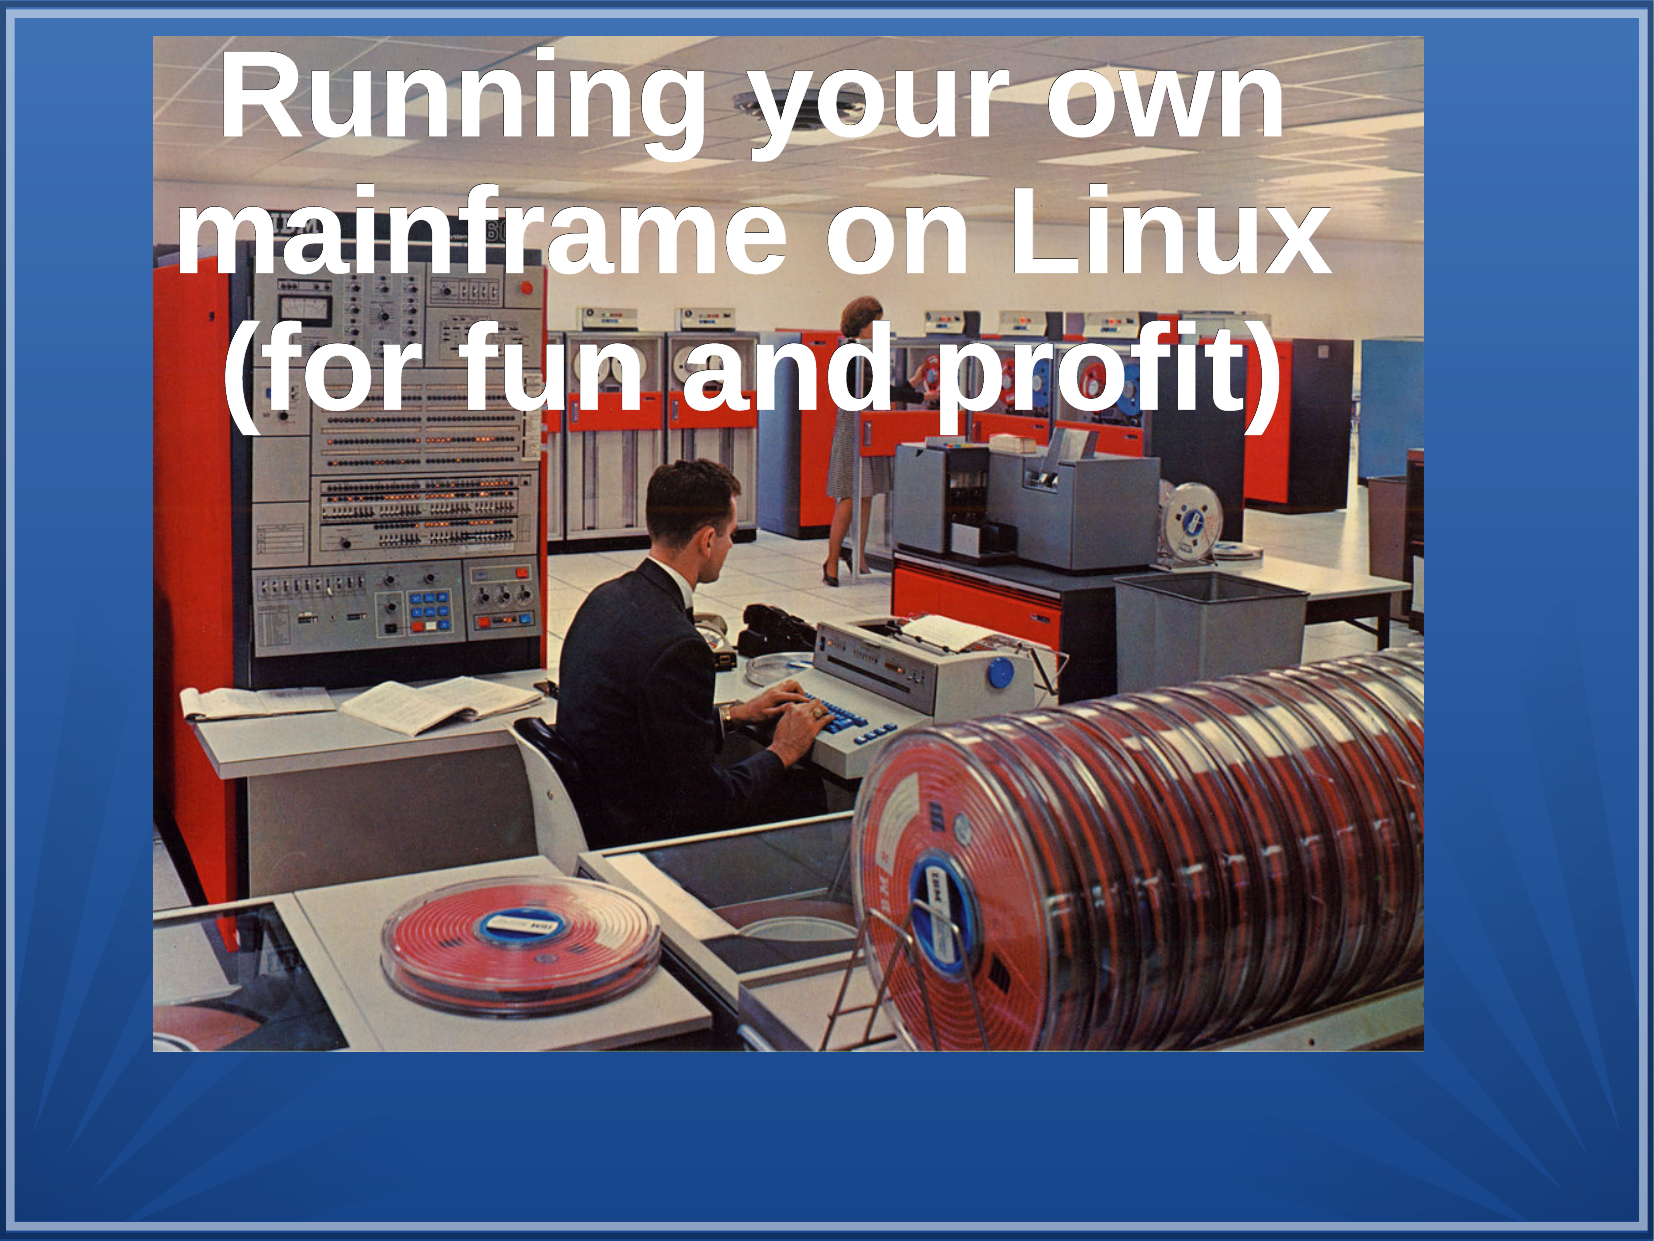

# Running your own mainframe on Linux (for fun and profit)